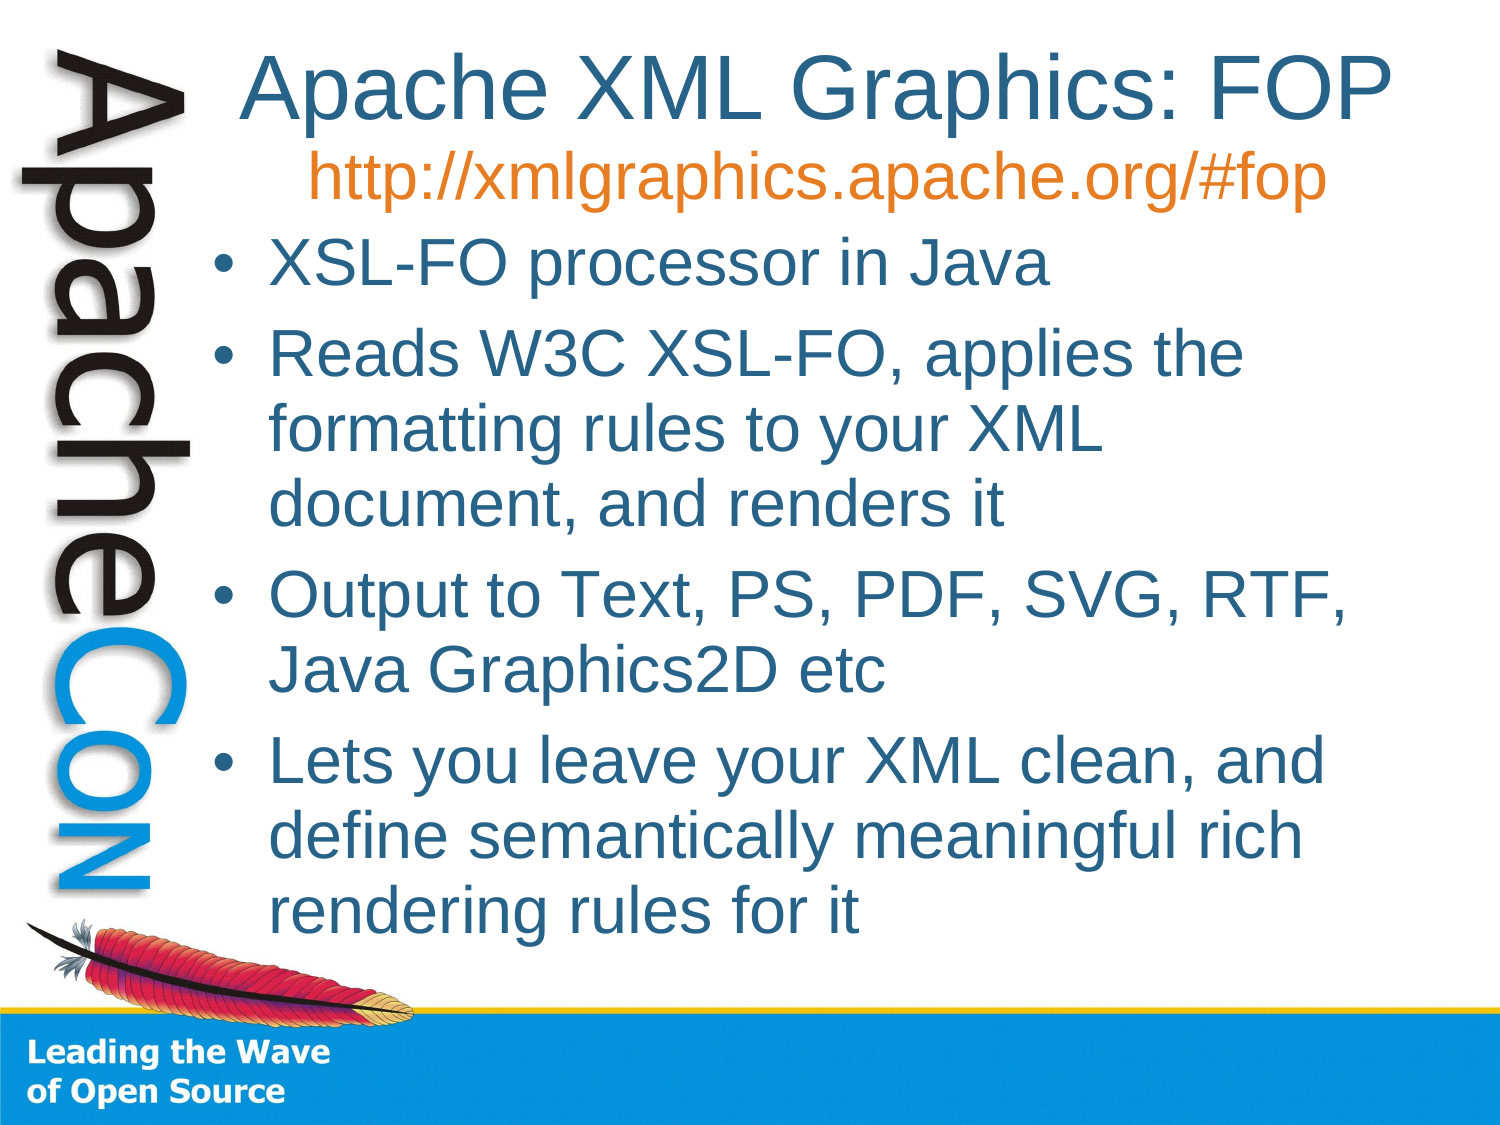

# Apache XML Graphics: FOP http://xmlgraphics.apache.org/#fop
XSL-FO processor in Java
Reads W3C XSL-FO, applies the formatting rules to your XML document, and renders it
Output to Text, PS, PDF, SVG, RTF, Java Graphics2D etc
Lets you leave your XML clean, and define semantically meaningful rich rendering rules for it